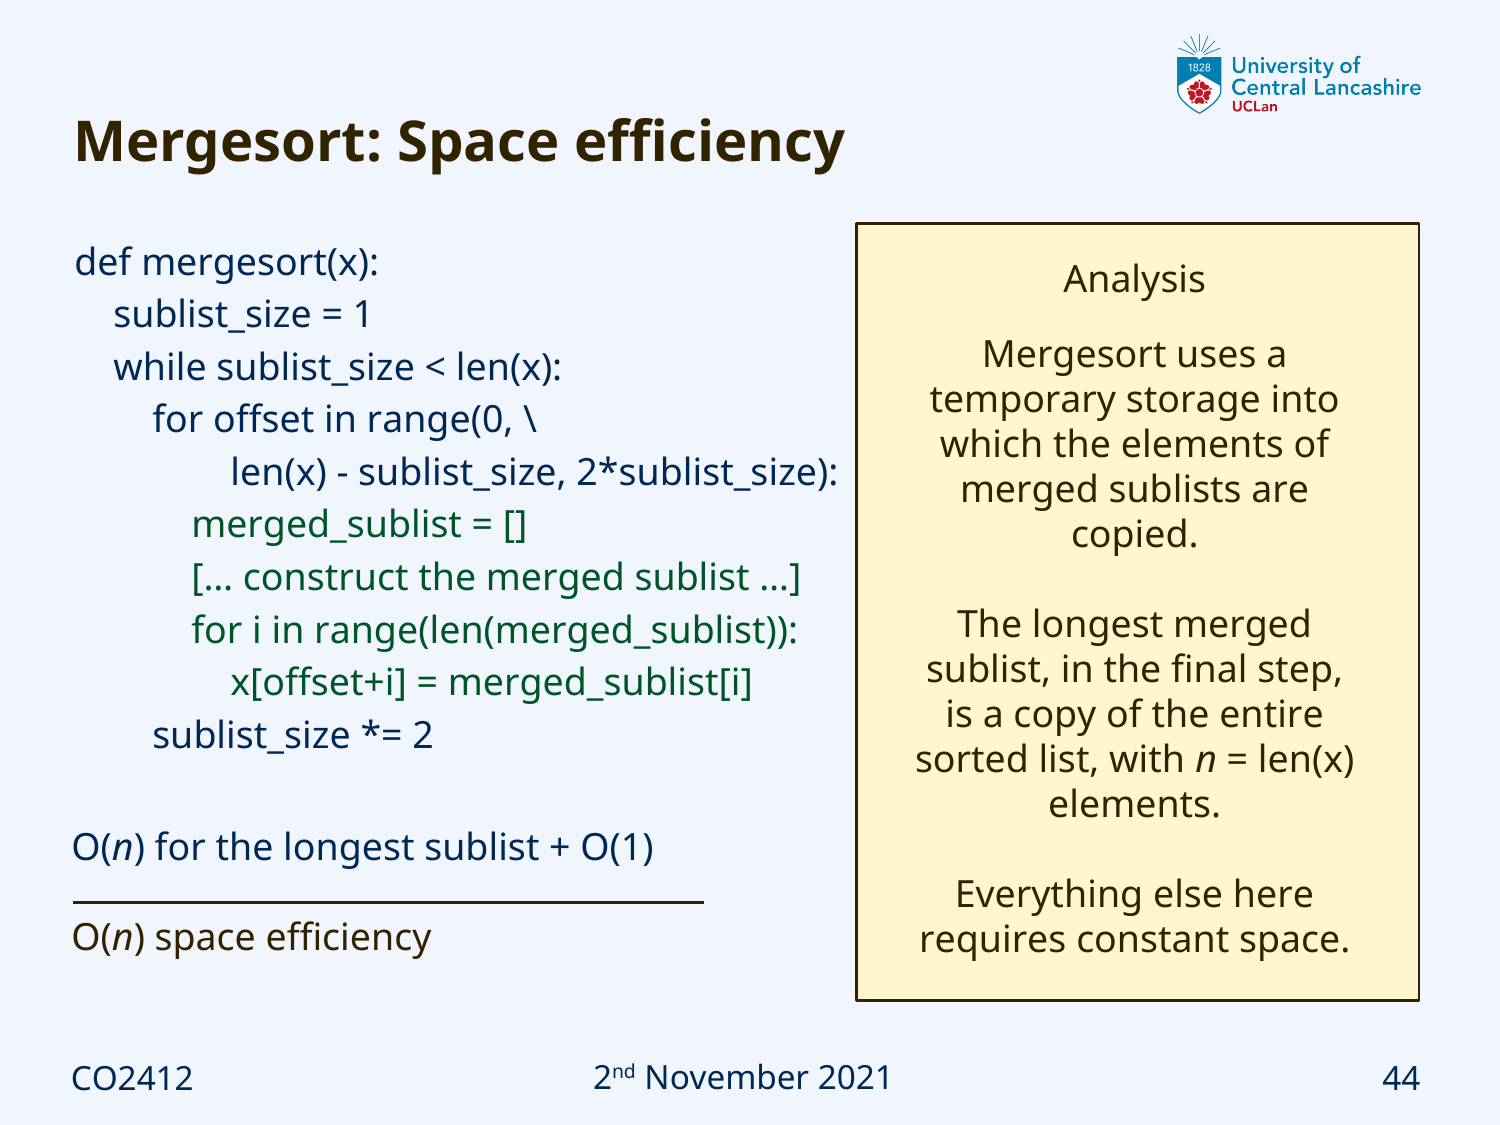

# Mergesort: Space efficiency
def mergesort(x):
 sublist_size = 1
 while sublist_size < len(x):
 for offset in range(0, \
 len(x) - sublist_size, 2*sublist_size):
 merged_sublist = []
 [… construct the merged sublist …]
 for i in range(len(merged_sublist)):
 x[offset+i] = merged_sublist[i]
 sublist_size *= 2
Analysis
Mergesort uses a temporary storage into which the elements of merged sublists are copied.
The longest merged sublist, in the final step, is a copy of the entire sorted list, with n = len(x) elements.
Everything else here requires constant space.
O(n) for the longest sublist + O(1)
O(n) space efficiency